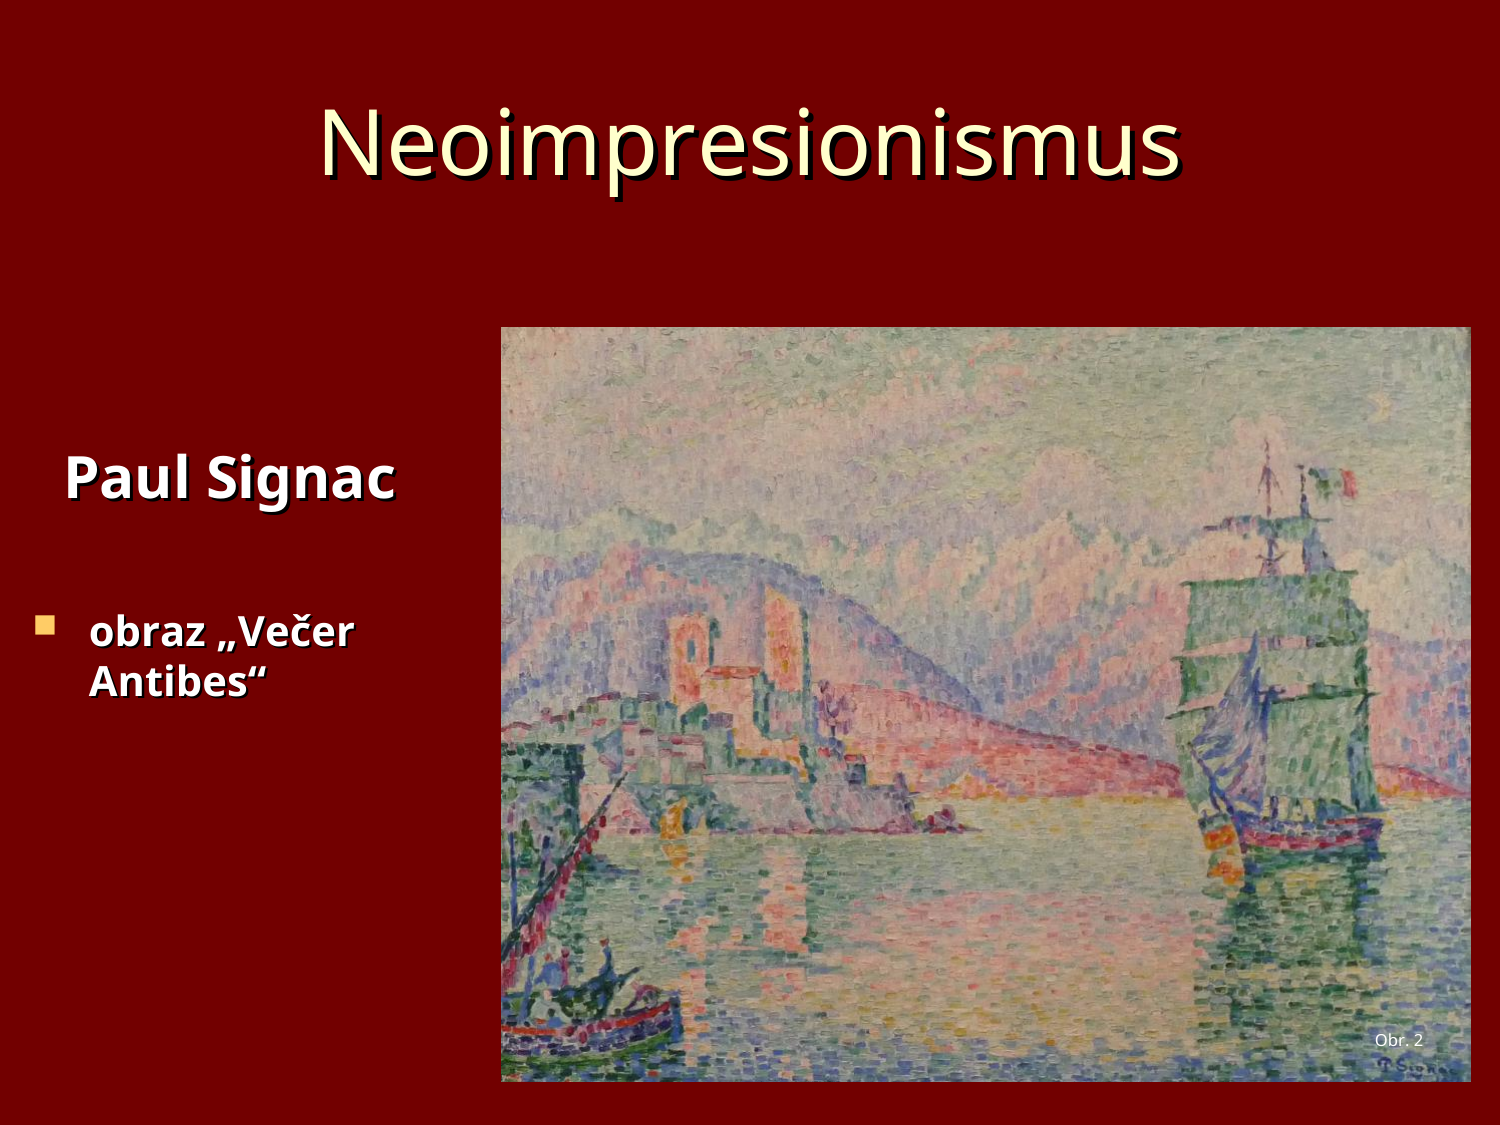

# Neoimpresionismus
 Paul Signac
obraz „Večer v Antibes“
Obr. 2